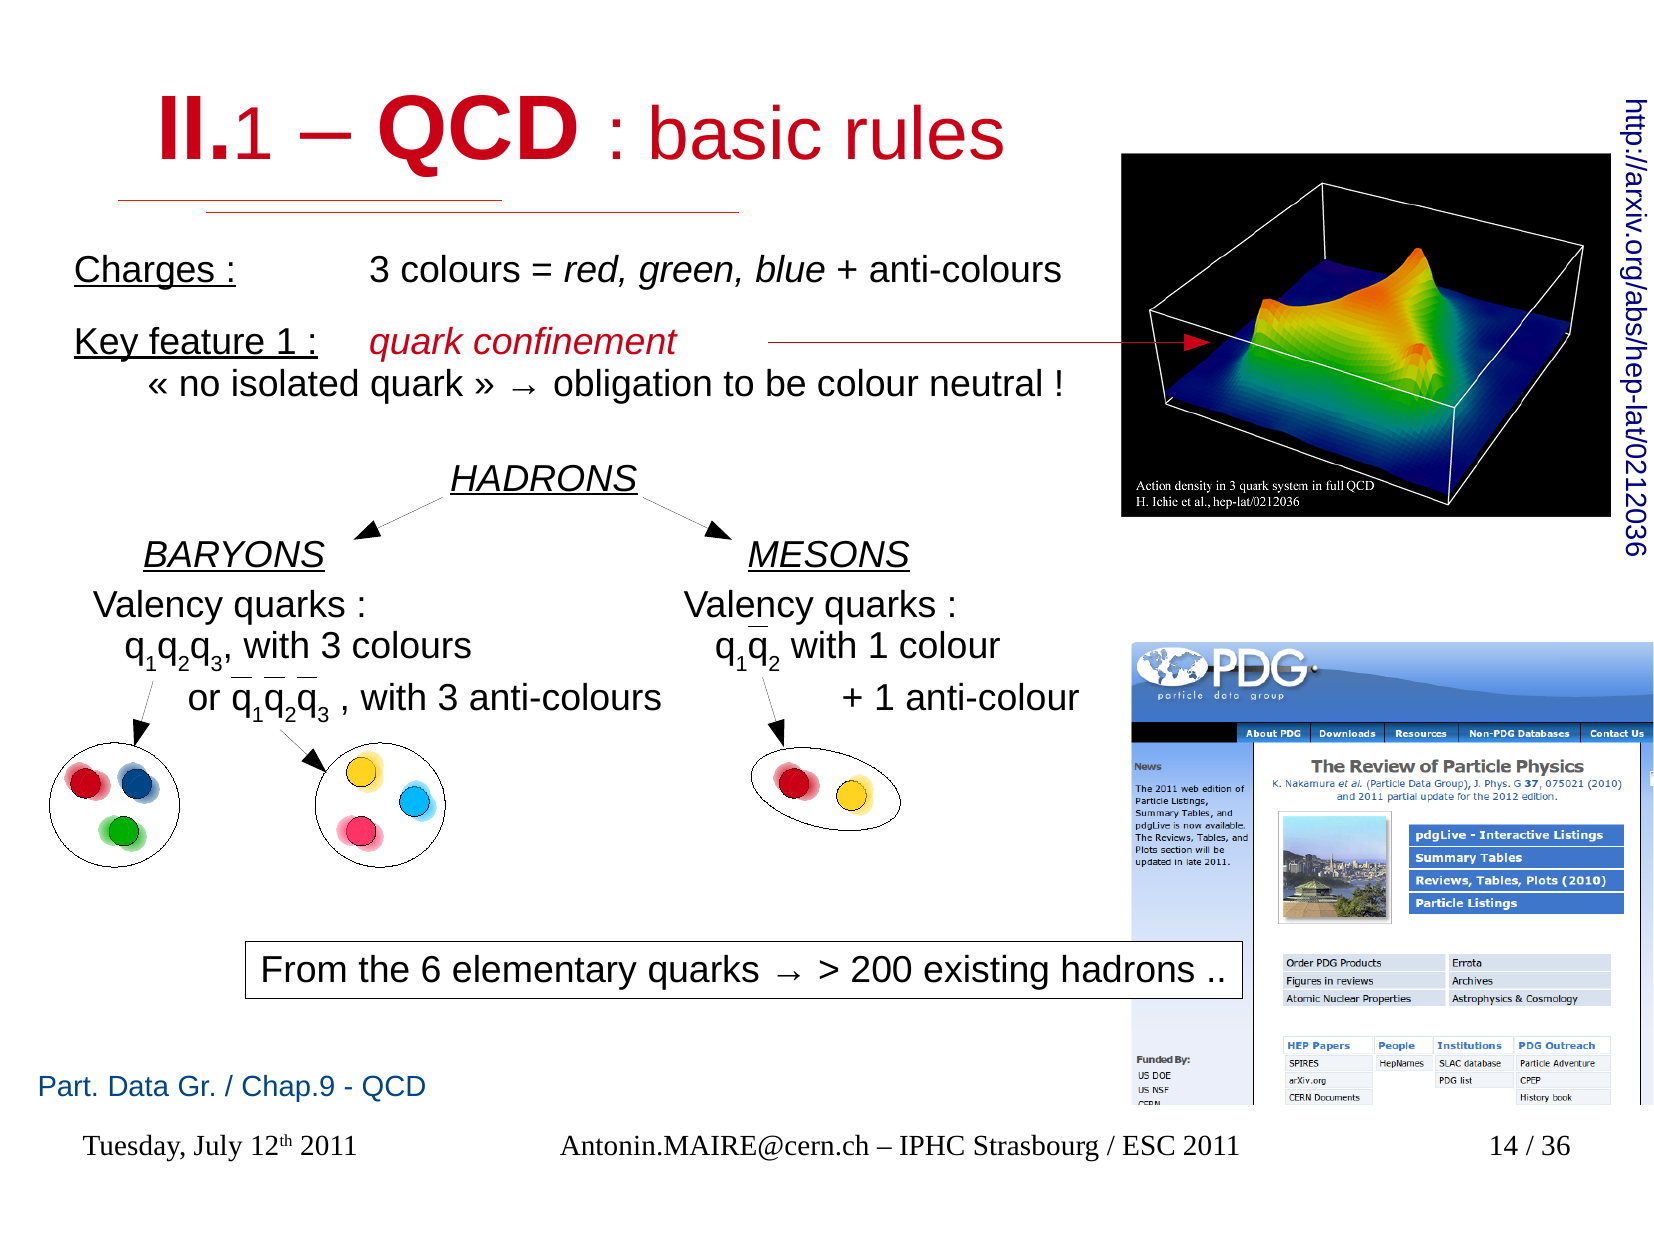

# II.1 – QCD : basic rules
 	Charges : 	3 colours = red, green, blue + anti-colours
 	Key feature 1 : 	quark confinement
		« no isolated quark » → obligation to be colour neutral !
http://arxiv.org/abs/hep-lat/0212036
http://en.wikipedia.org/wiki/Color_charge
HADRONS
BARYONS
MESONS
Valency quarks :
 q1q2q3, with 3 colours
 or q1q2q3 , with 3 anti-colours
Valency quarks :
 q1q2 with 1 colour
		 + 1 anti-colour
From the 6 elementary quarks → > 200 existing hadrons ..
Part. Data Gr. / Chap.9 - QCD
Mon, March 31st, 2008
Antonin Maire - IPHC Strasbourg / AliceWeek Apr. 08
14